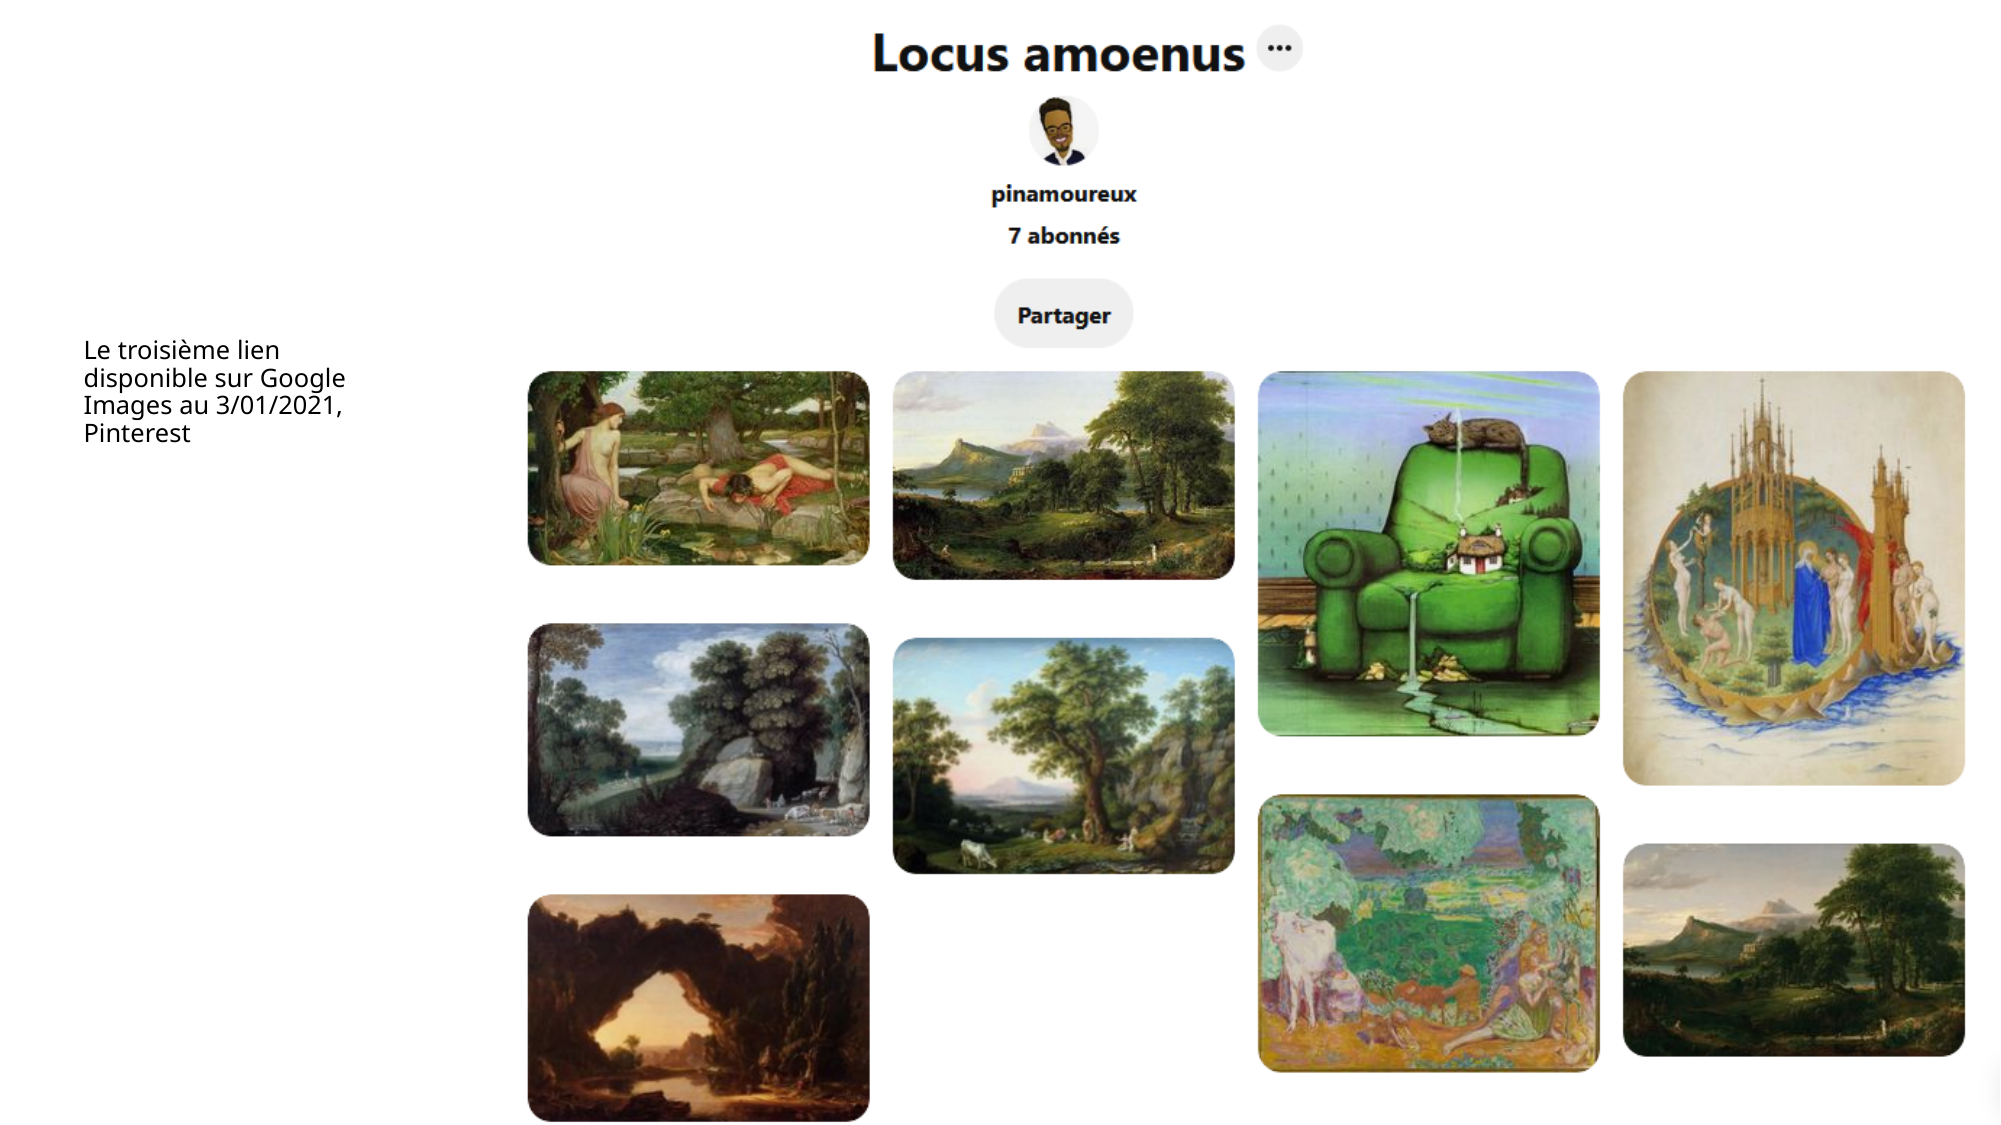

# Le troisième lien disponible sur Google Images au 3/01/2021, Pinterest